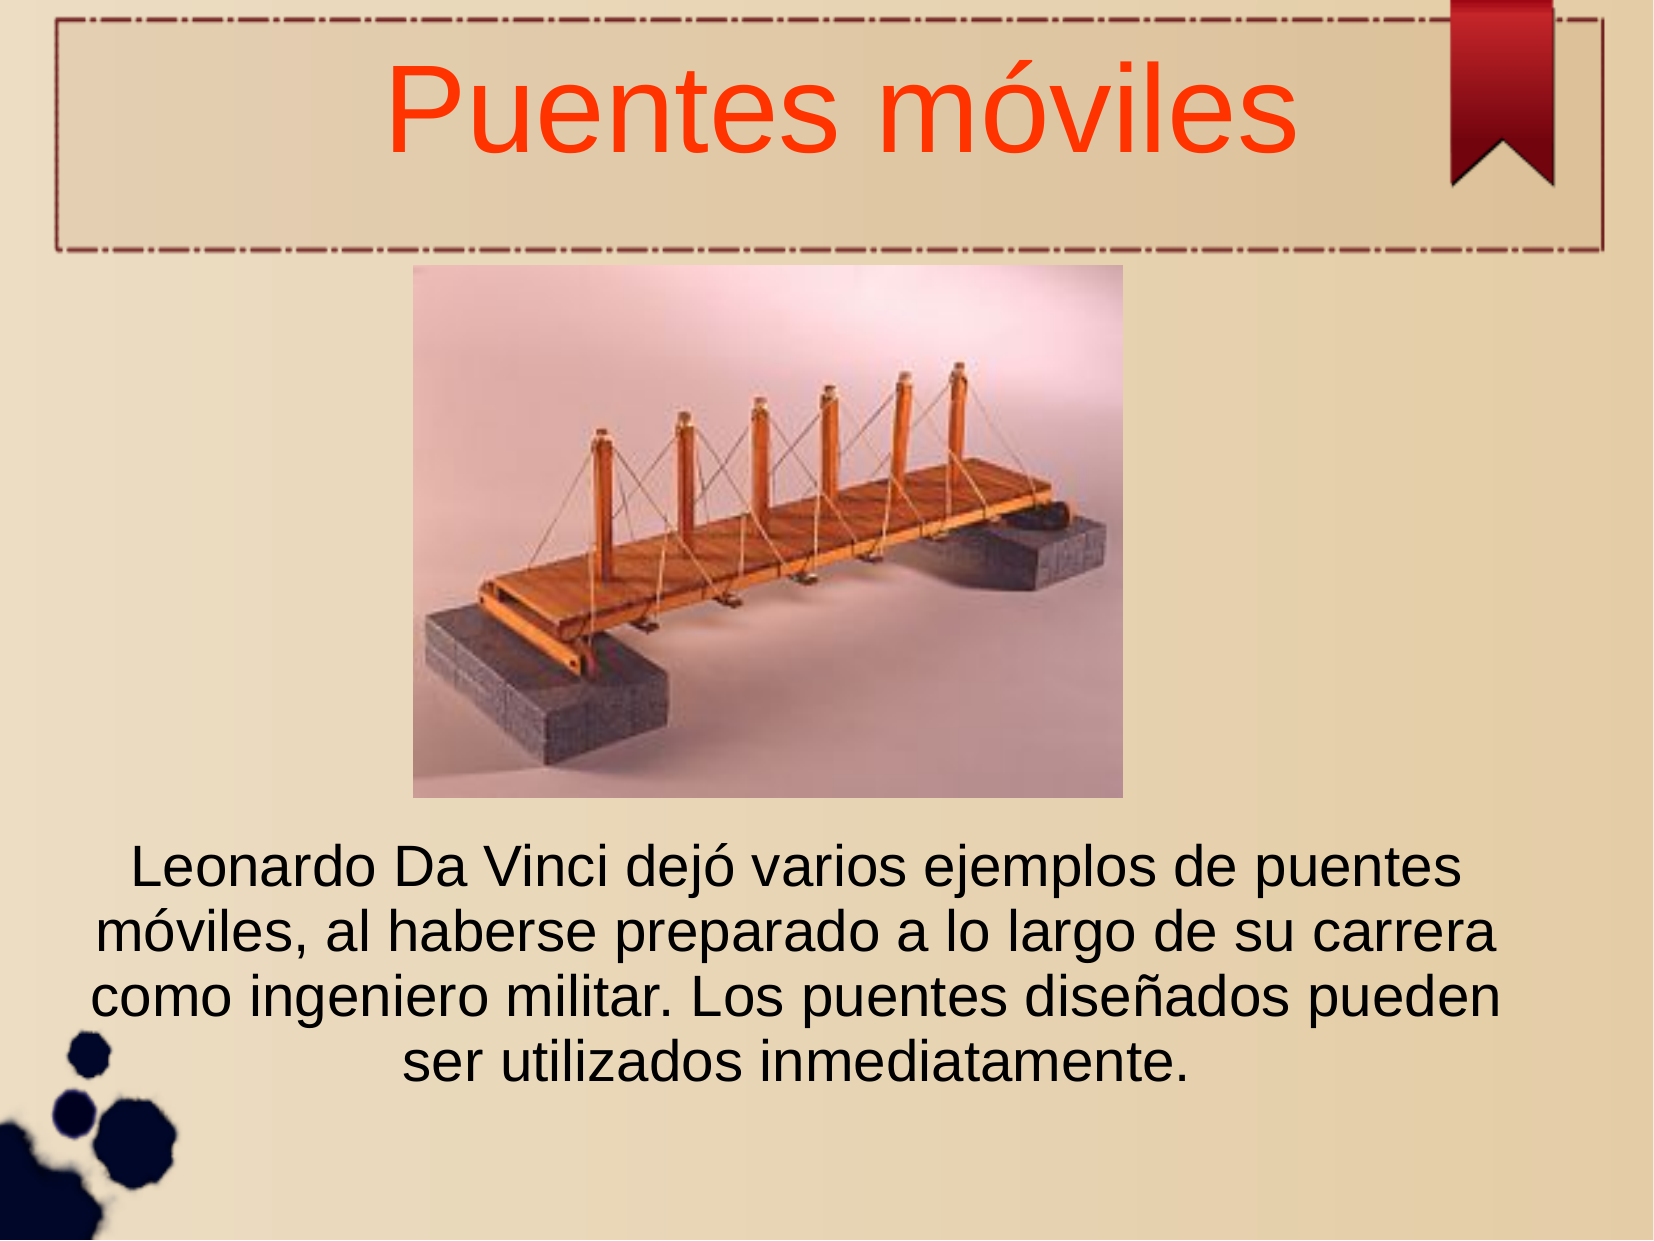

Puentes móviles
Leonardo Da Vinci dejó varios ejemplos de puentes móviles, al haberse preparado a lo largo de su carrera como ingeniero militar. Los puentes diseñados pueden ser utilizados inmediatamente.